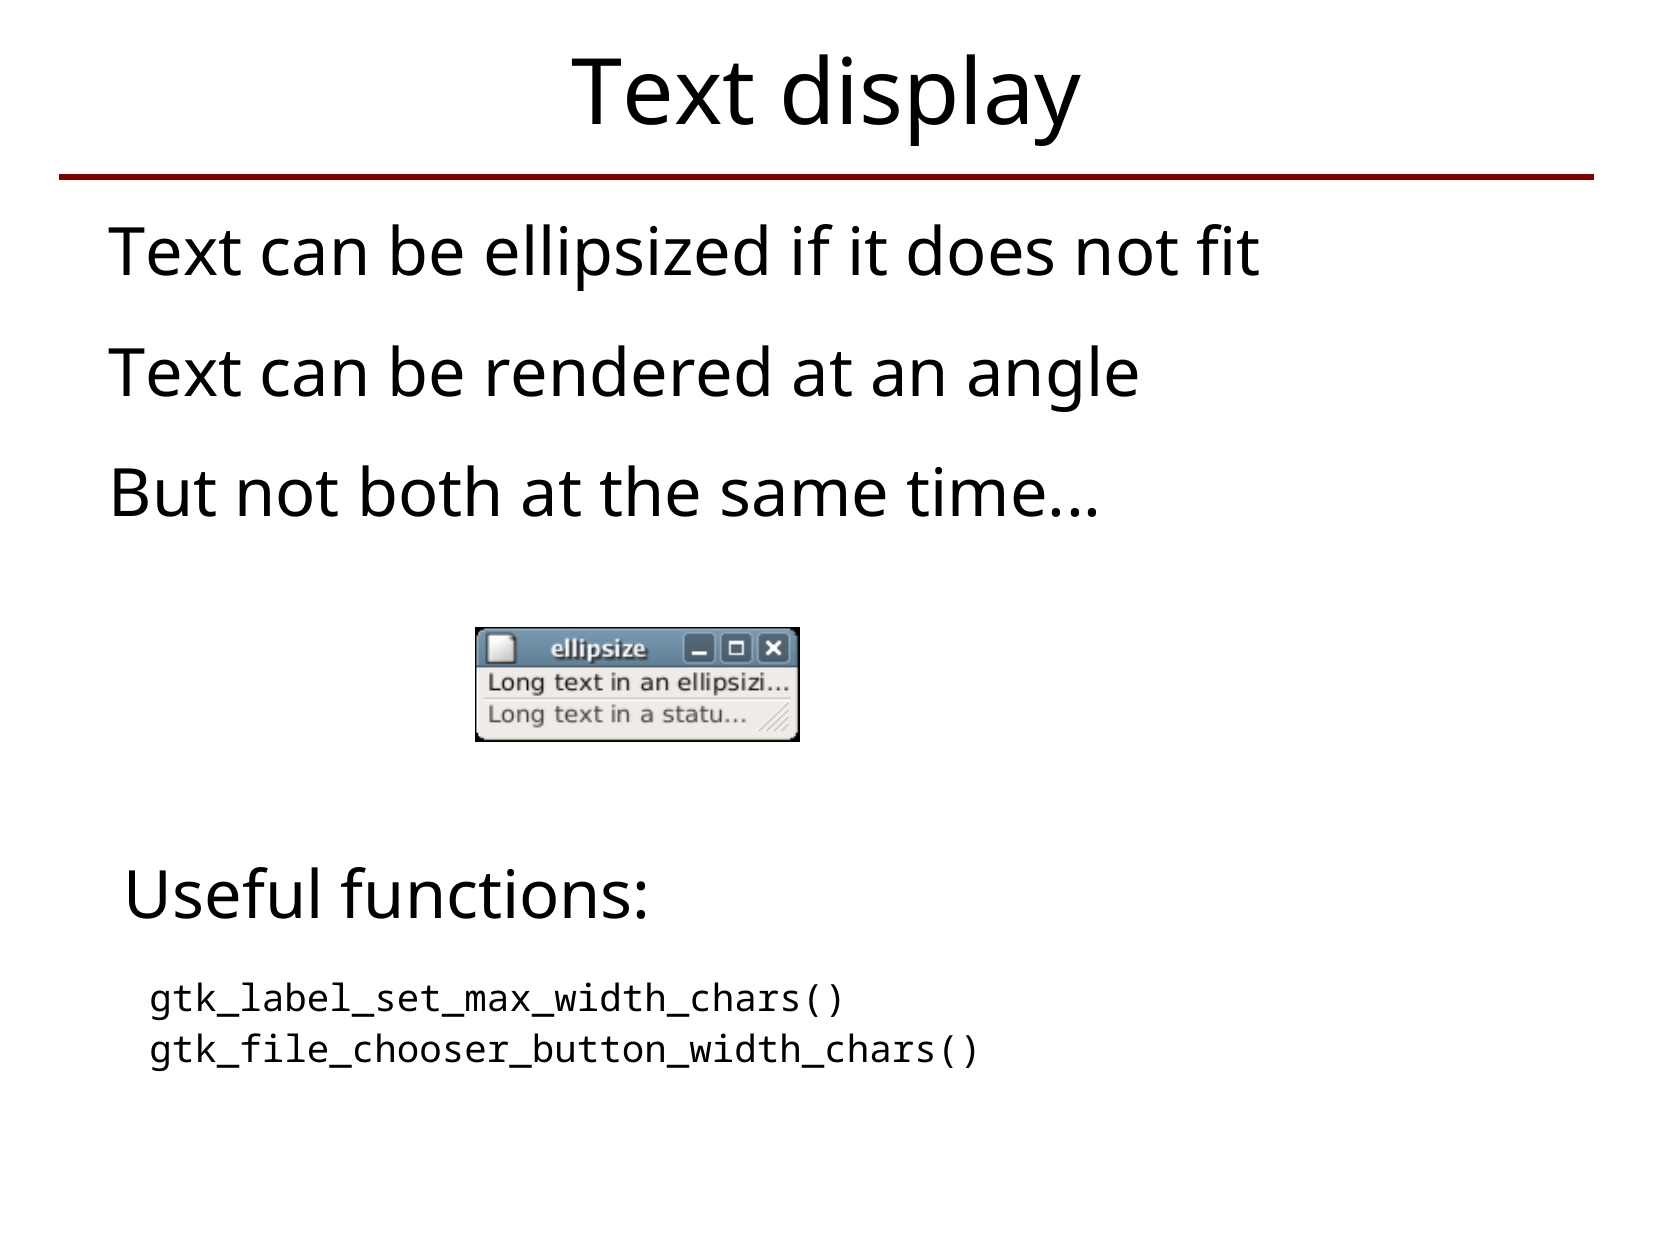

# Text display
Text can be ellipsized if it does not fit
Text can be rendered at an angle
But not both at the same time...
 Useful functions:
gtk_label_set_max_width_chars()
gtk_file_chooser_button_width_chars()